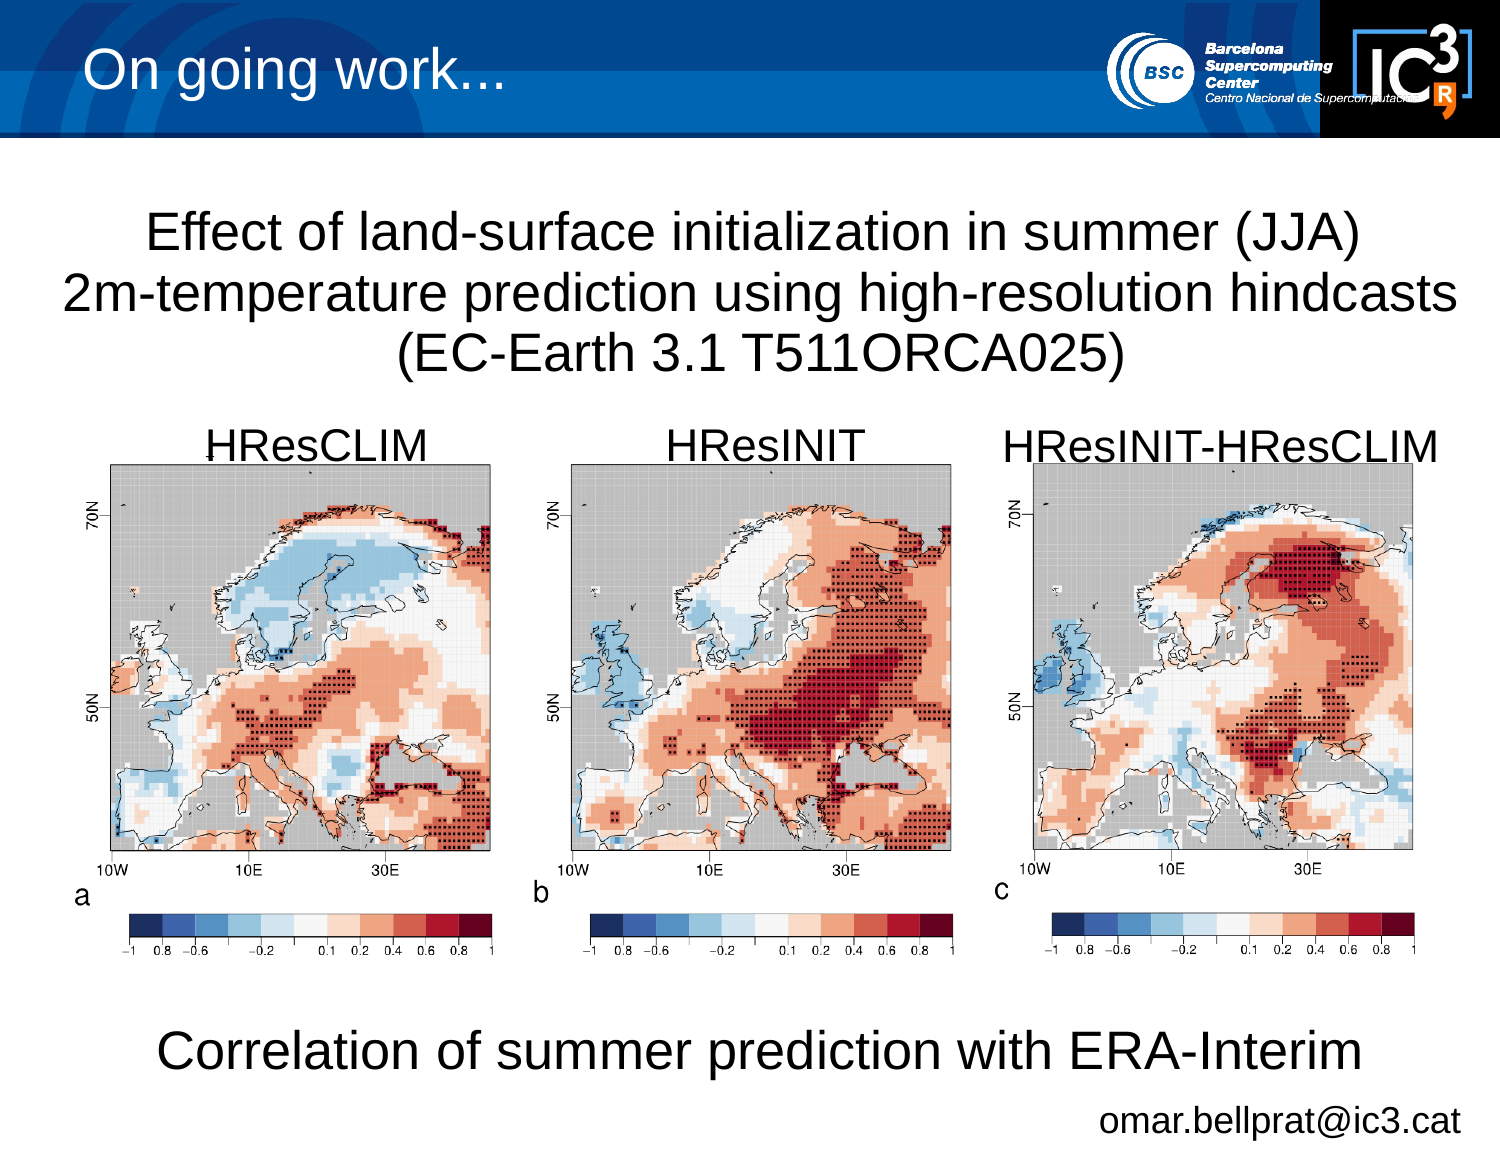

On going work...
# Effect of land-surface initialization in summer (JJA) 2m-temperature prediction using high-resolution hindcasts (EC-Earth 3.1 T511ORCA025)
HResCLIM
HResINIT
HResINIT-HResCLIM
Correlation of summer prediction with ERA-Interim
omar.bellprat@ic3.cat